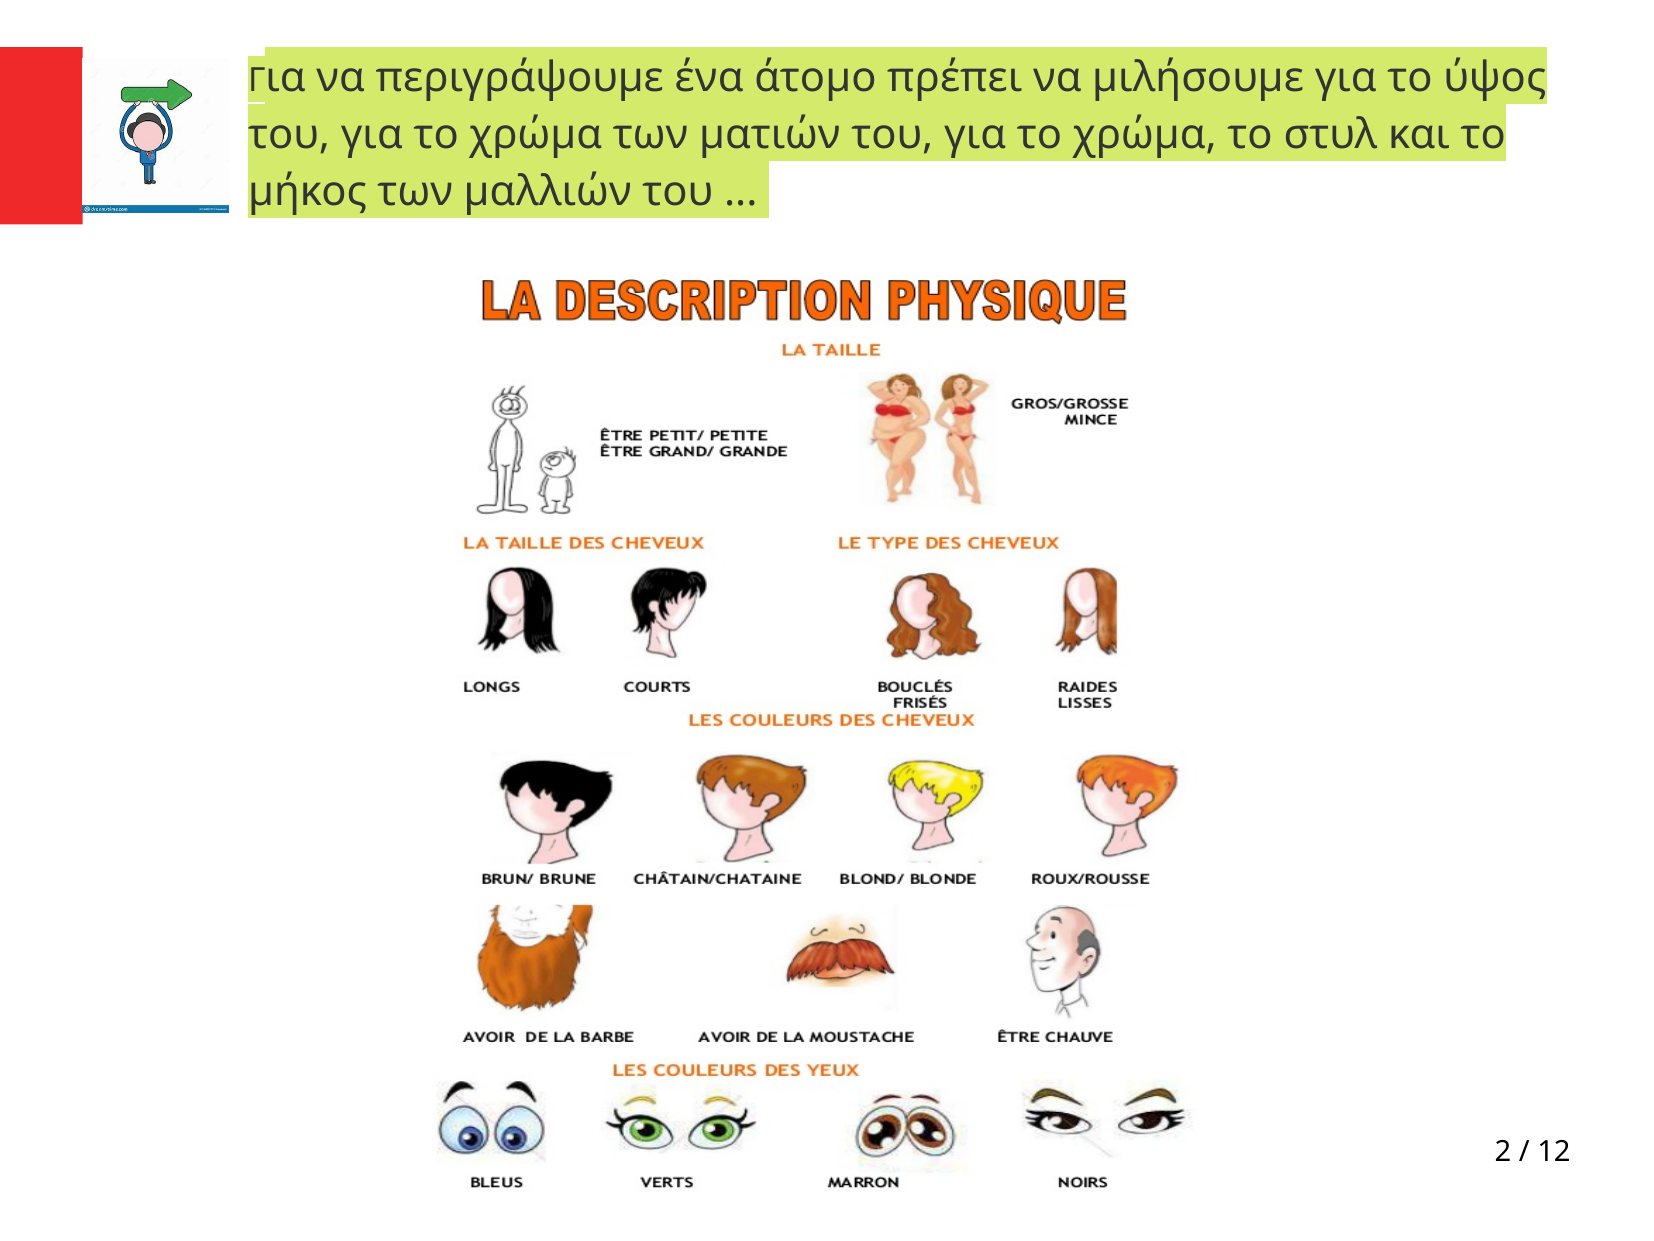

# Για να περιγράψουμε ένα άτομο πρέπει να μιλήσουμε για το ύψος του, για το χρώμα των ματιών του, για το χρώμα, το στυλ και το μήκος των μαλλιών του ...
2